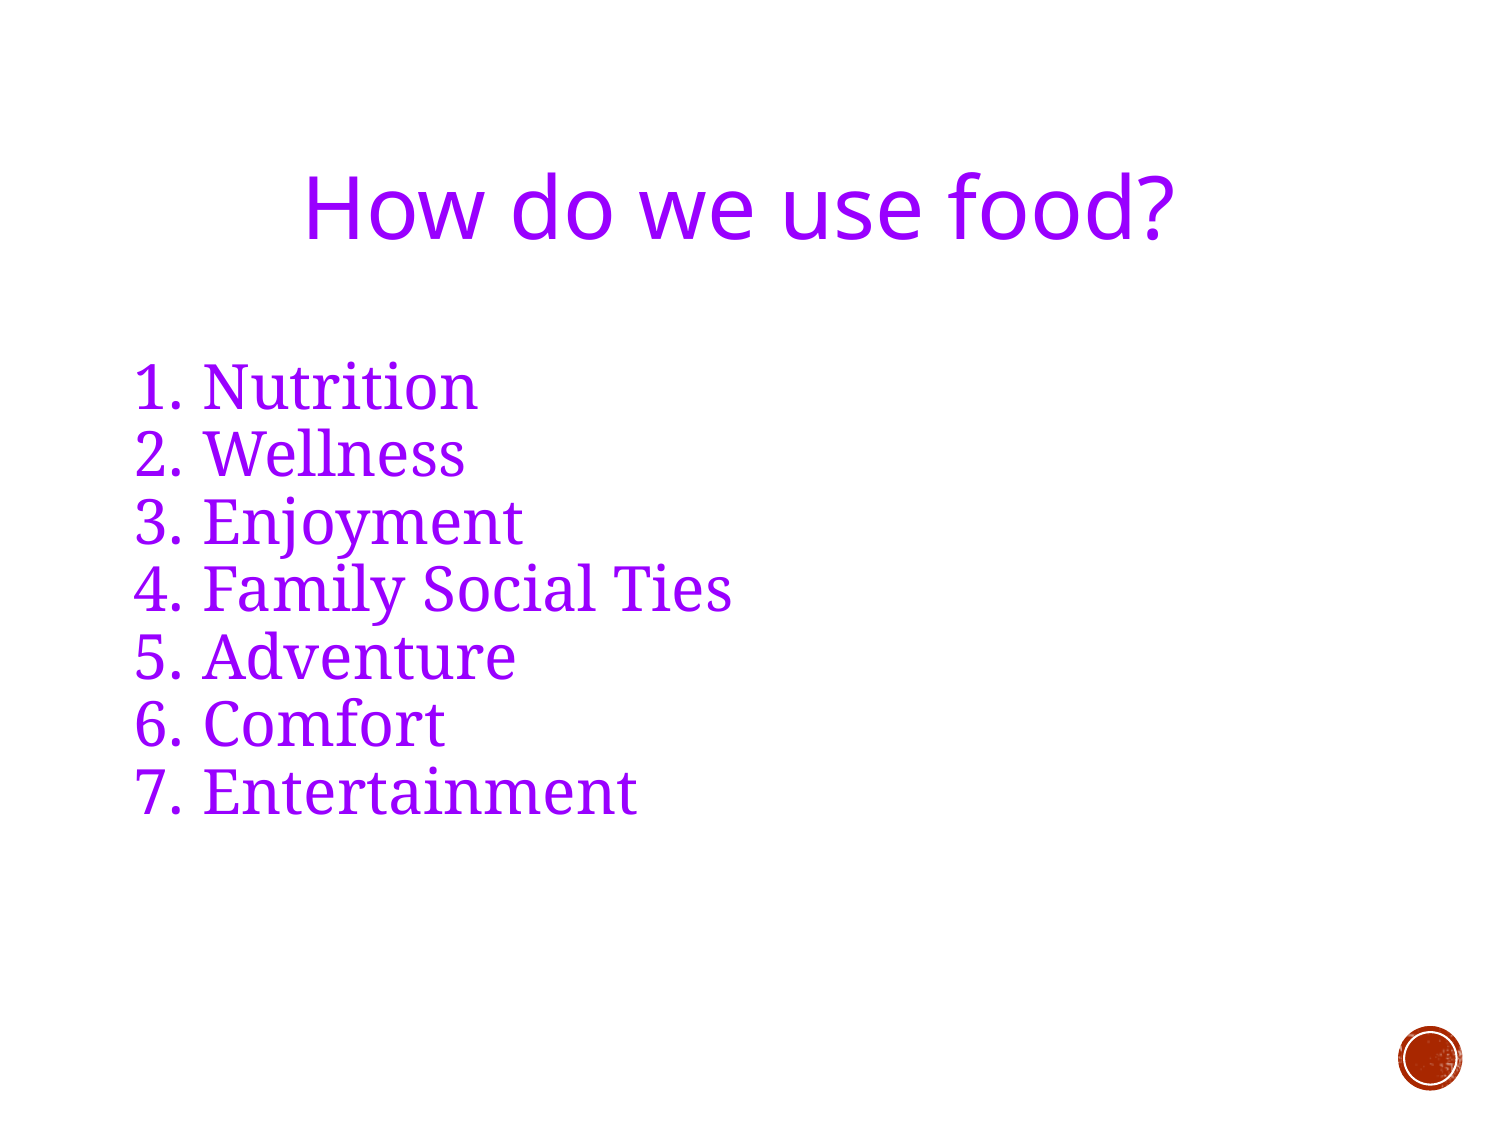

# How do we use food?
Nutrition
Wellness
Enjoyment
Family Social Ties
Adventure
Comfort
Entertainment